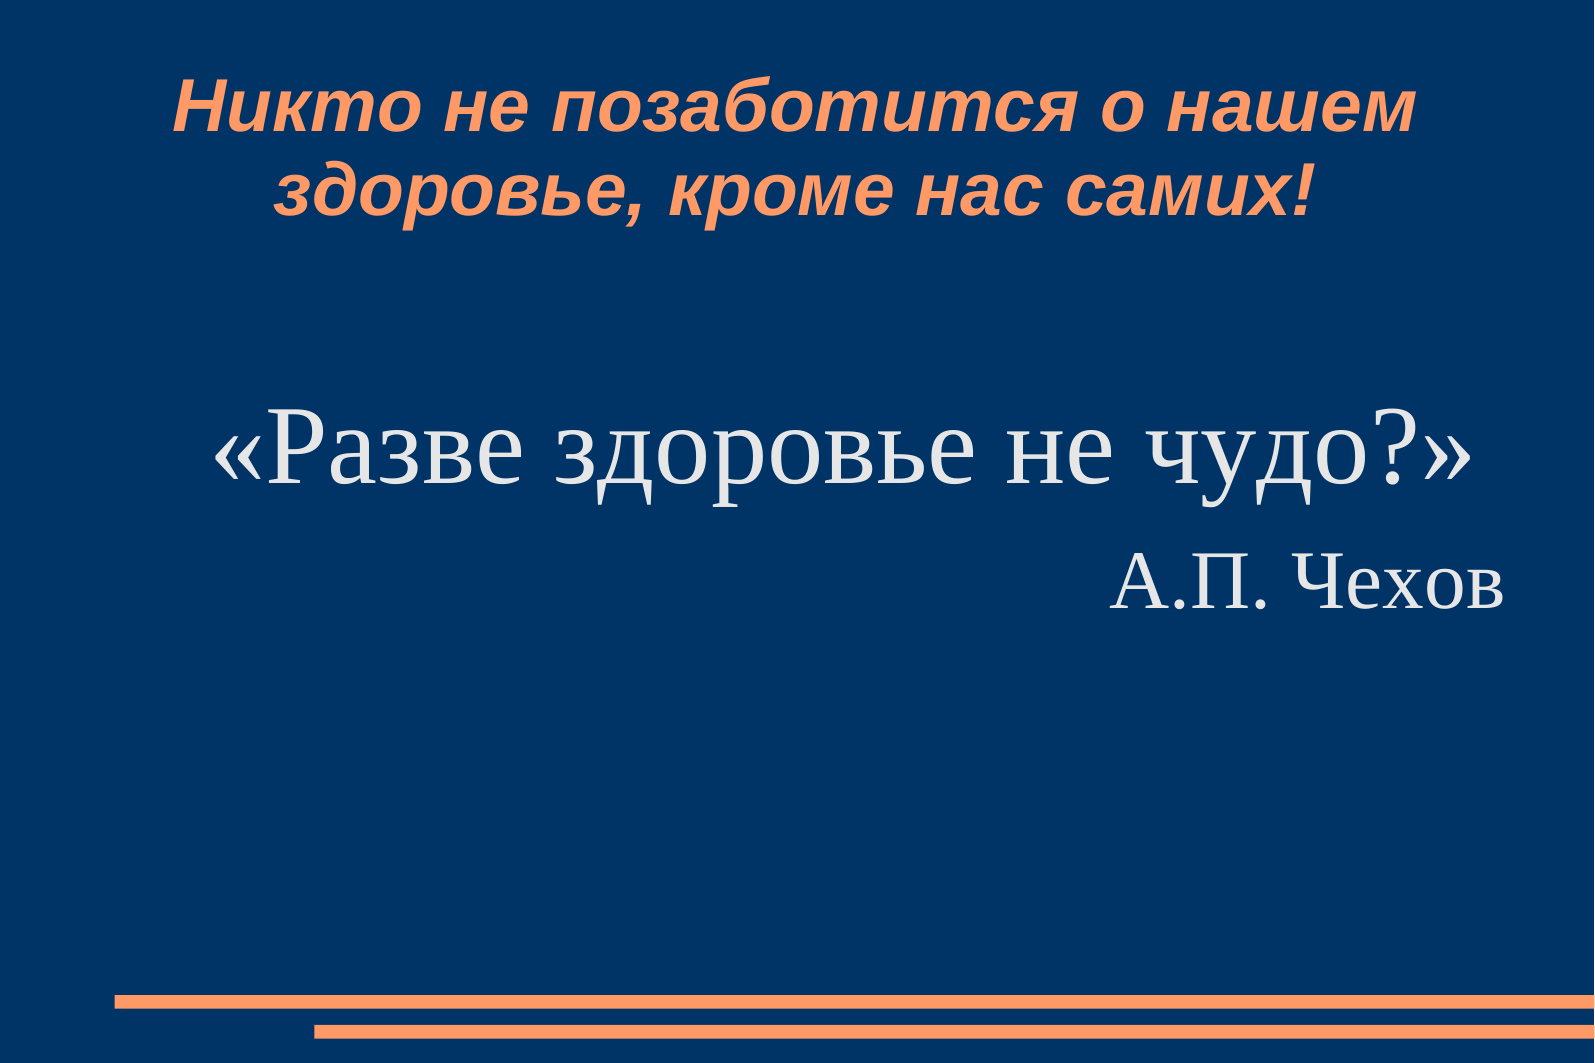

# Никто не позаботится о нашем здоровье, кроме нас самих!
«Разве здоровье не чудо?» А.П. Чехов